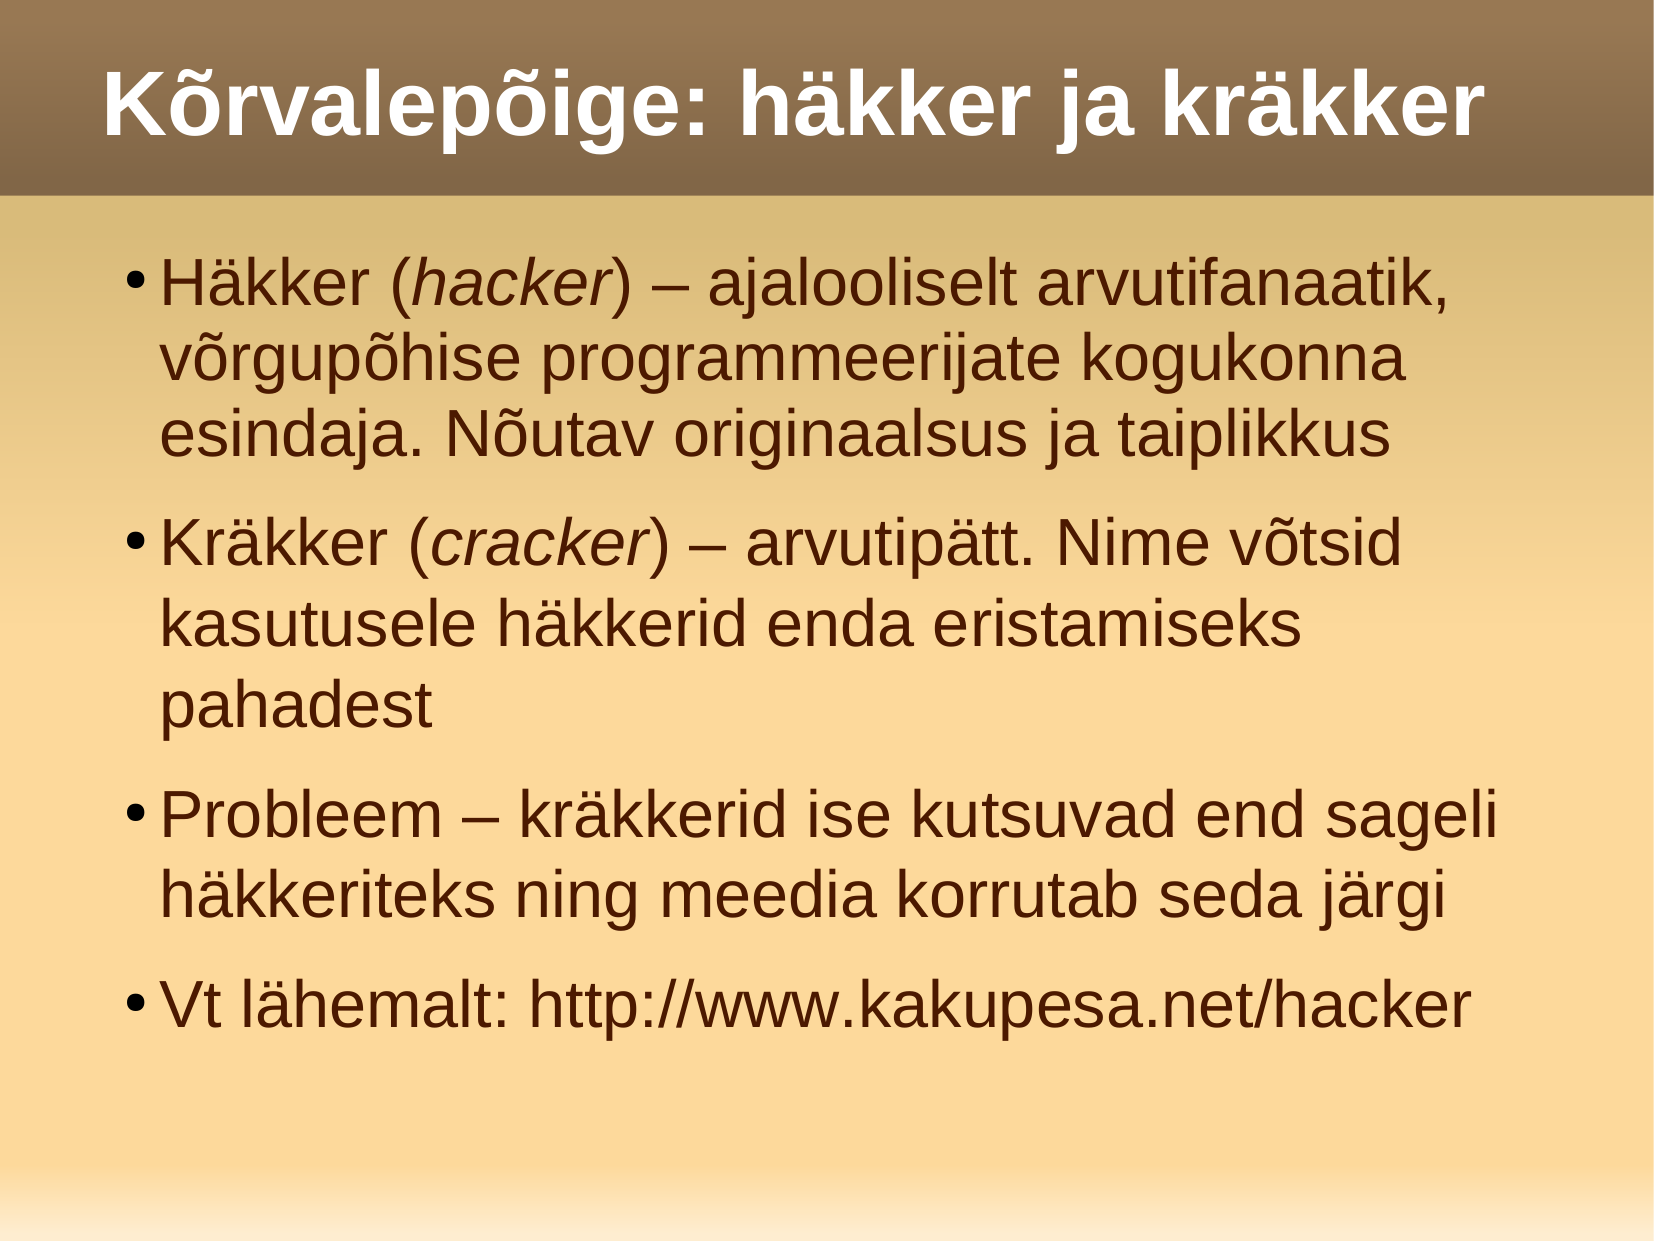

# Kõrvalepõige: häkker ja kräkker
Häkker (hacker) – ajalooliselt arvutifanaatik, võrgupõhise programmeerijate kogukonna esindaja. Nõutav originaalsus ja taiplikkus
Kräkker (cracker) – arvutipätt. Nime võtsid kasutusele häkkerid enda eristamiseks pahadest
Probleem – kräkkerid ise kutsuvad end sageli häkkeriteks ning meedia korrutab seda järgi
Vt lähemalt: http://www.kakupesa.net/hacker